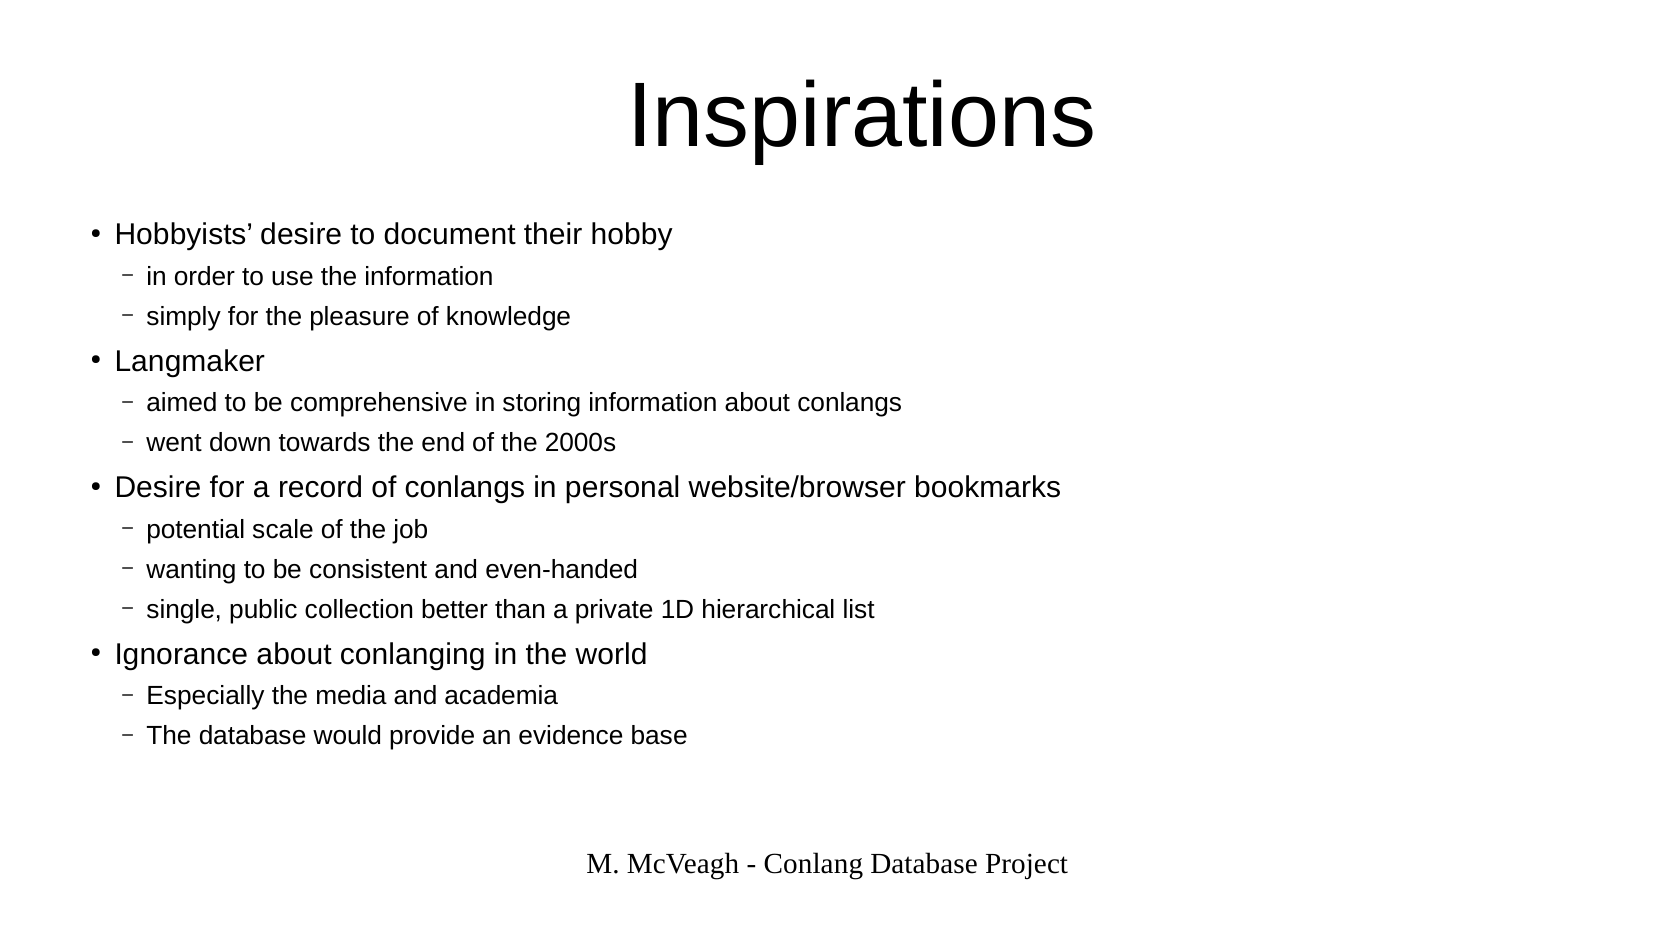

# Inspirations
Hobbyists’ desire to document their hobby
in order to use the information
simply for the pleasure of knowledge
Langmaker
aimed to be comprehensive in storing information about conlangs
went down towards the end of the 2000s
Desire for a record of conlangs in personal website/browser bookmarks
potential scale of the job
wanting to be consistent and even-handed
single, public collection better than a private 1D hierarchical list
Ignorance about conlanging in the world
Especially the media and academia
The database would provide an evidence base
M. McVeagh - Conlang Database Project